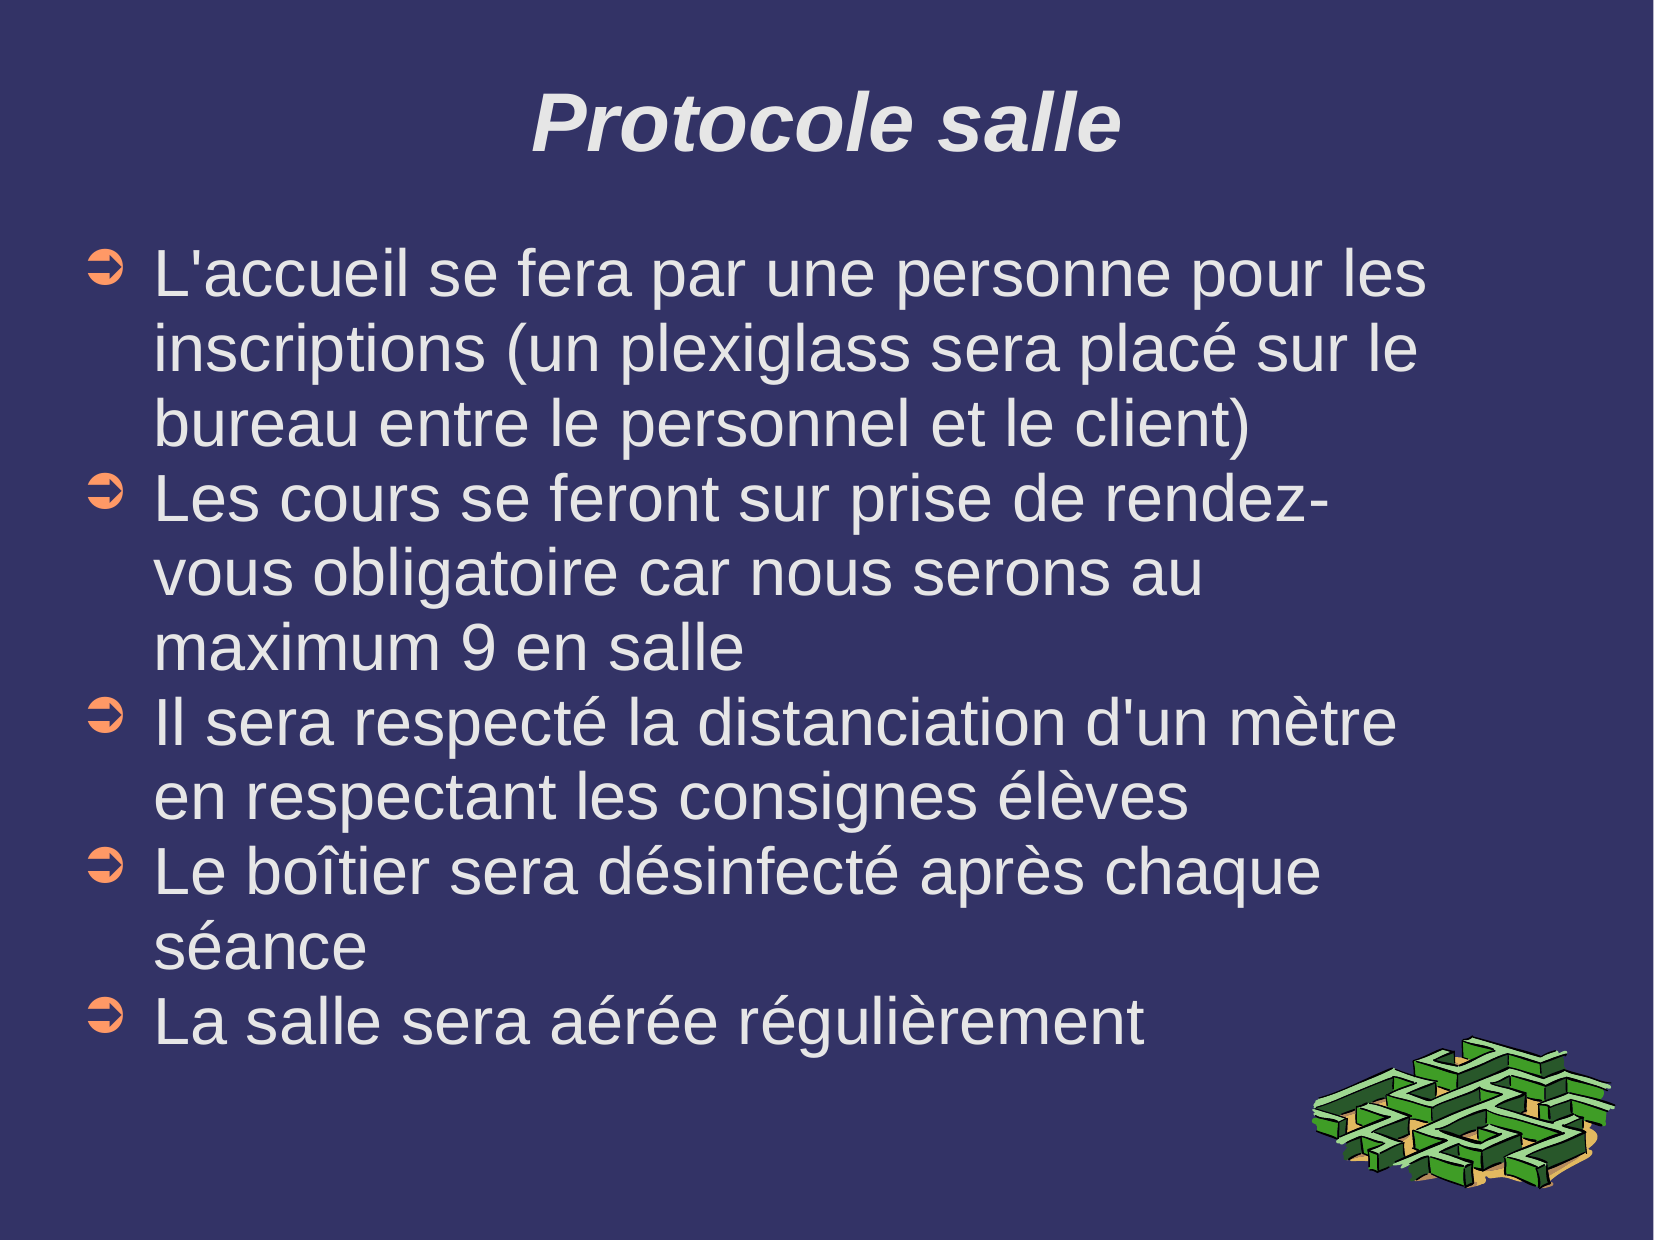

# Protocole salle
L'accueil se fera par une personne pour les inscriptions (un plexiglass sera placé sur le bureau entre le personnel et le client)
Les cours se feront sur prise de rendez-vous obligatoire car nous serons au maximum 9 en salle
Il sera respecté la distanciation d'un mètre en respectant les consignes élèves
Le boîtier sera désinfecté après chaque séance
La salle sera aérée régulièrement